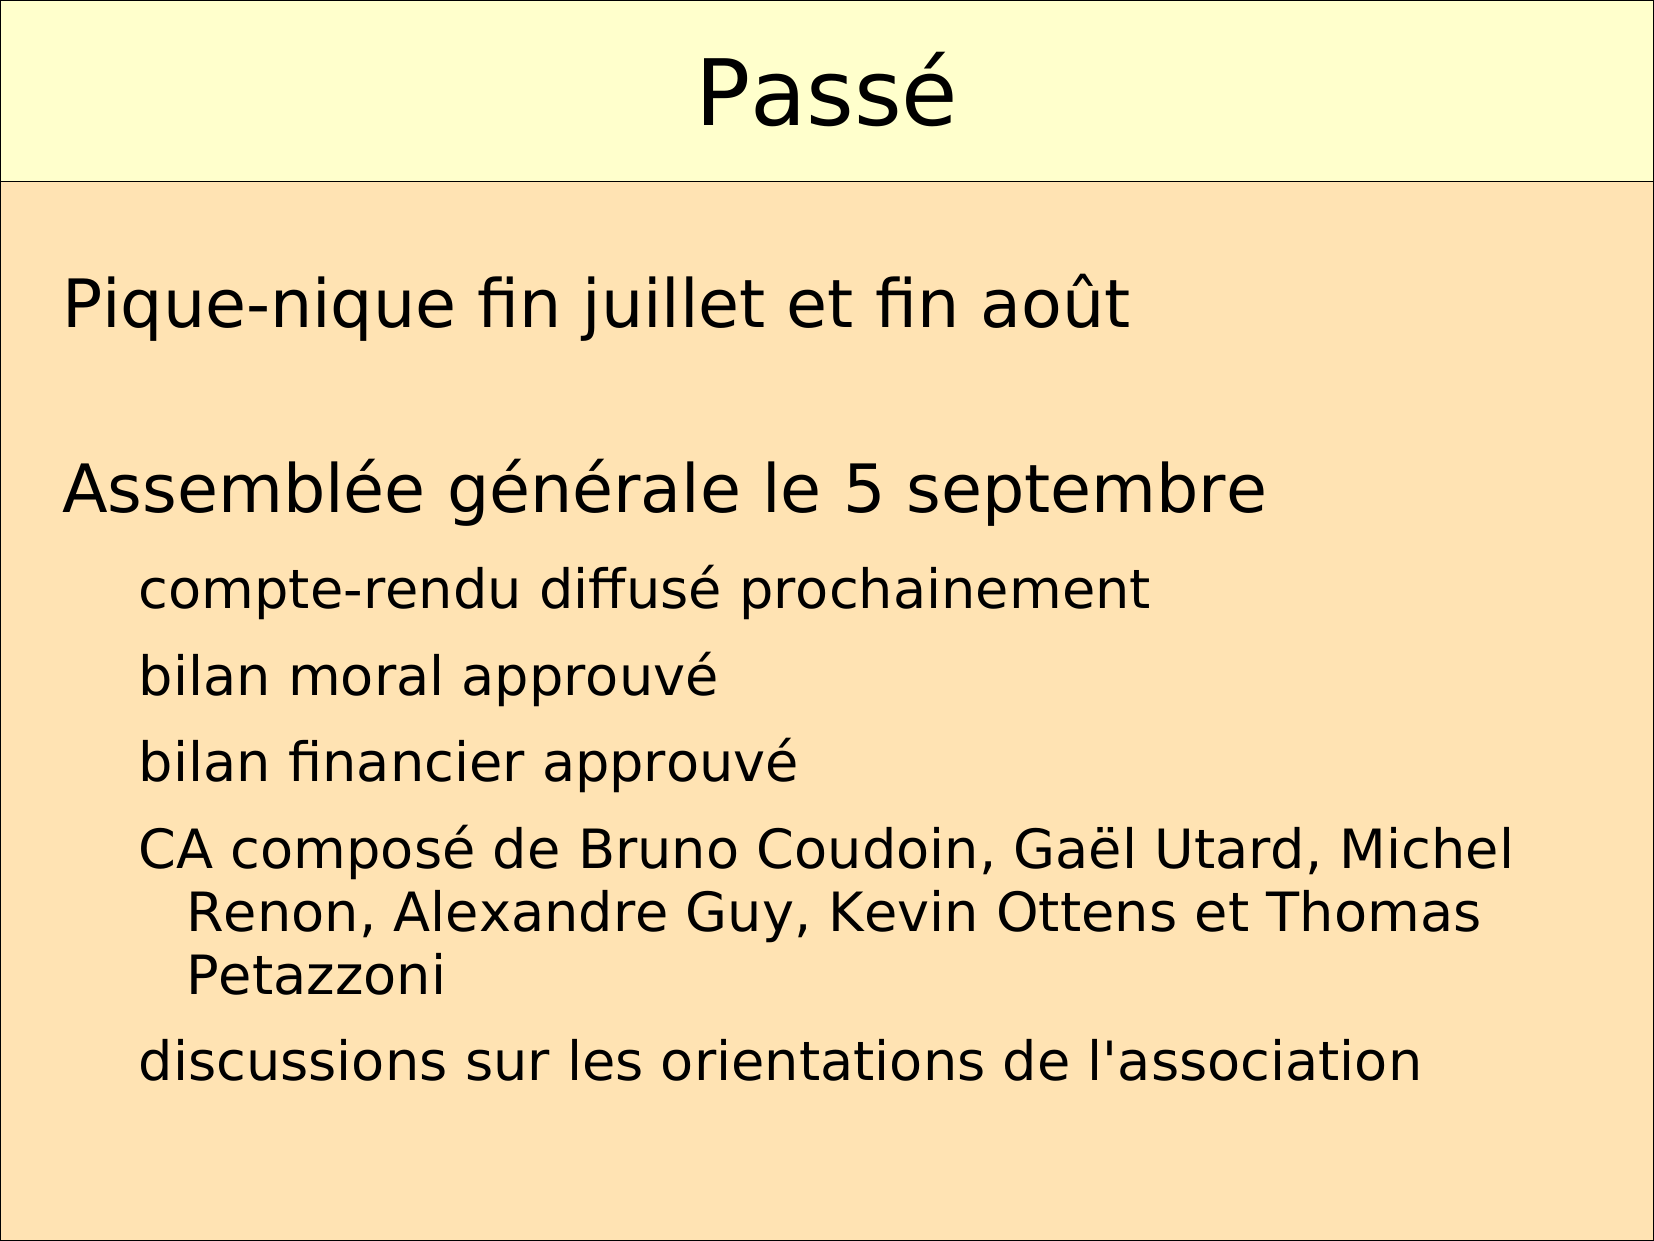

# Passé
Pique-nique fin juillet et fin août
Assemblée générale le 5 septembre
compte-rendu diffusé prochainement
bilan moral approuvé
bilan financier approuvé
CA composé de Bruno Coudoin, Gaël Utard, Michel Renon, Alexandre Guy, Kevin Ottens et Thomas Petazzoni
discussions sur les orientations de l'association